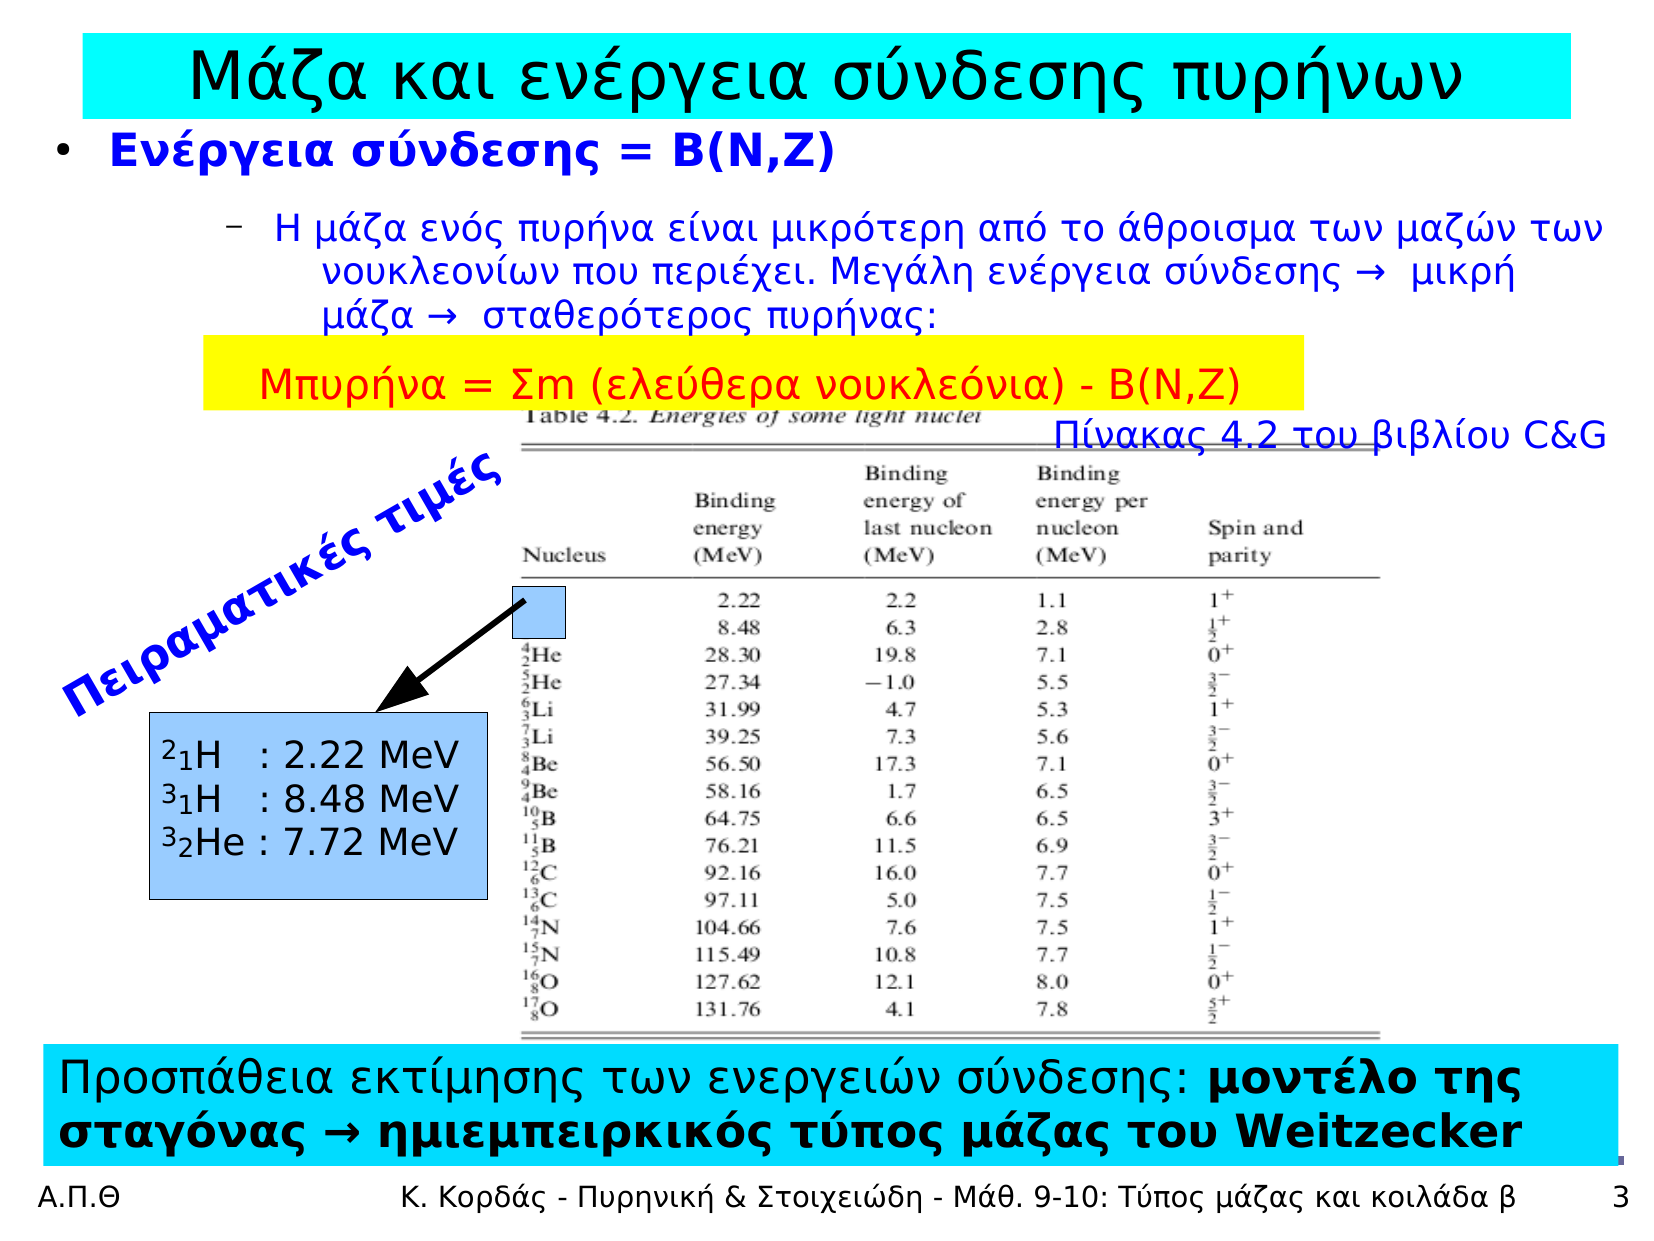

# Μάζα και ενέργεια σύνδεσης πυρήνων
Ενέργεια σύνδεσης = Β(Ν,Ζ)
Η μάζα ενός πυρήνα είναι μικρότερη από το άθροισμα των μαζών των νουκλεονίων που περιέχει. Μεγάλη ενέργεια σύνδεσης → μικρή μάζα → σταθερότερος πυρήνας:
 		Μπυρήνα = Σm (ελεύθερα νουκλεόνια) - Β(Ν,Ζ)
Πίνακας 4.2 του βιβλίου C&G
Πειραματικές τιμές
21H : 2.22 MeV
31H : 8.48 MeV
32He : 7.72 MeV
Προσπάθεια εκτίμησης των ενεργειών σύνδεσης: μοντέλο της σταγόνας → ημιεμπειρκικός τύπος μάζας του Weitzecker
Α.Π.Θ
Κ. Κορδάς - Πυρηνική & Στοιχειώδη - Μάθ. 9-10: Τύπος μάζας και κοιλάδα β
3